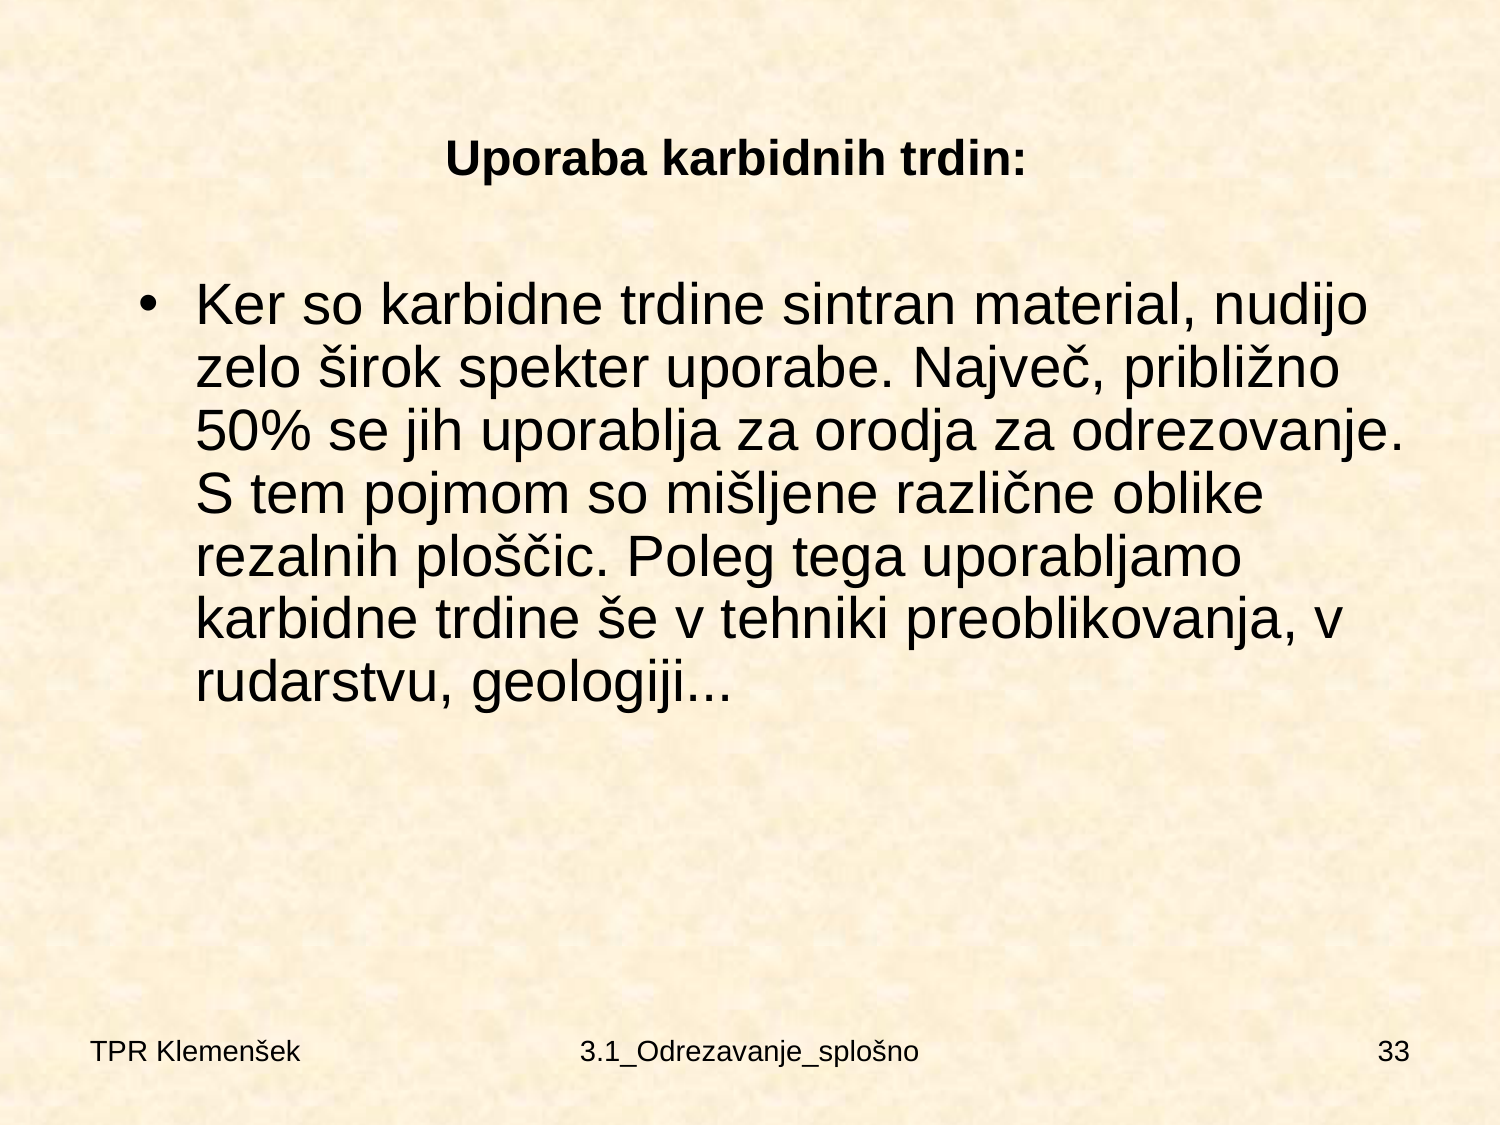

# Uporaba karbidnih trdin:
Ker so karbidne trdine sintran material, nudijo zelo širok spekter uporabe. Največ, približno 50% se jih uporablja za orodja za odrezovanje. S tem pojmom so mišljene različne oblike rezalnih ploščic. Poleg tega uporabljamo karbidne trdine še v tehniki preoblikovanja, v rudarstvu, geologiji...
TPR Klemenšek
3.1_Odrezavanje_splošno